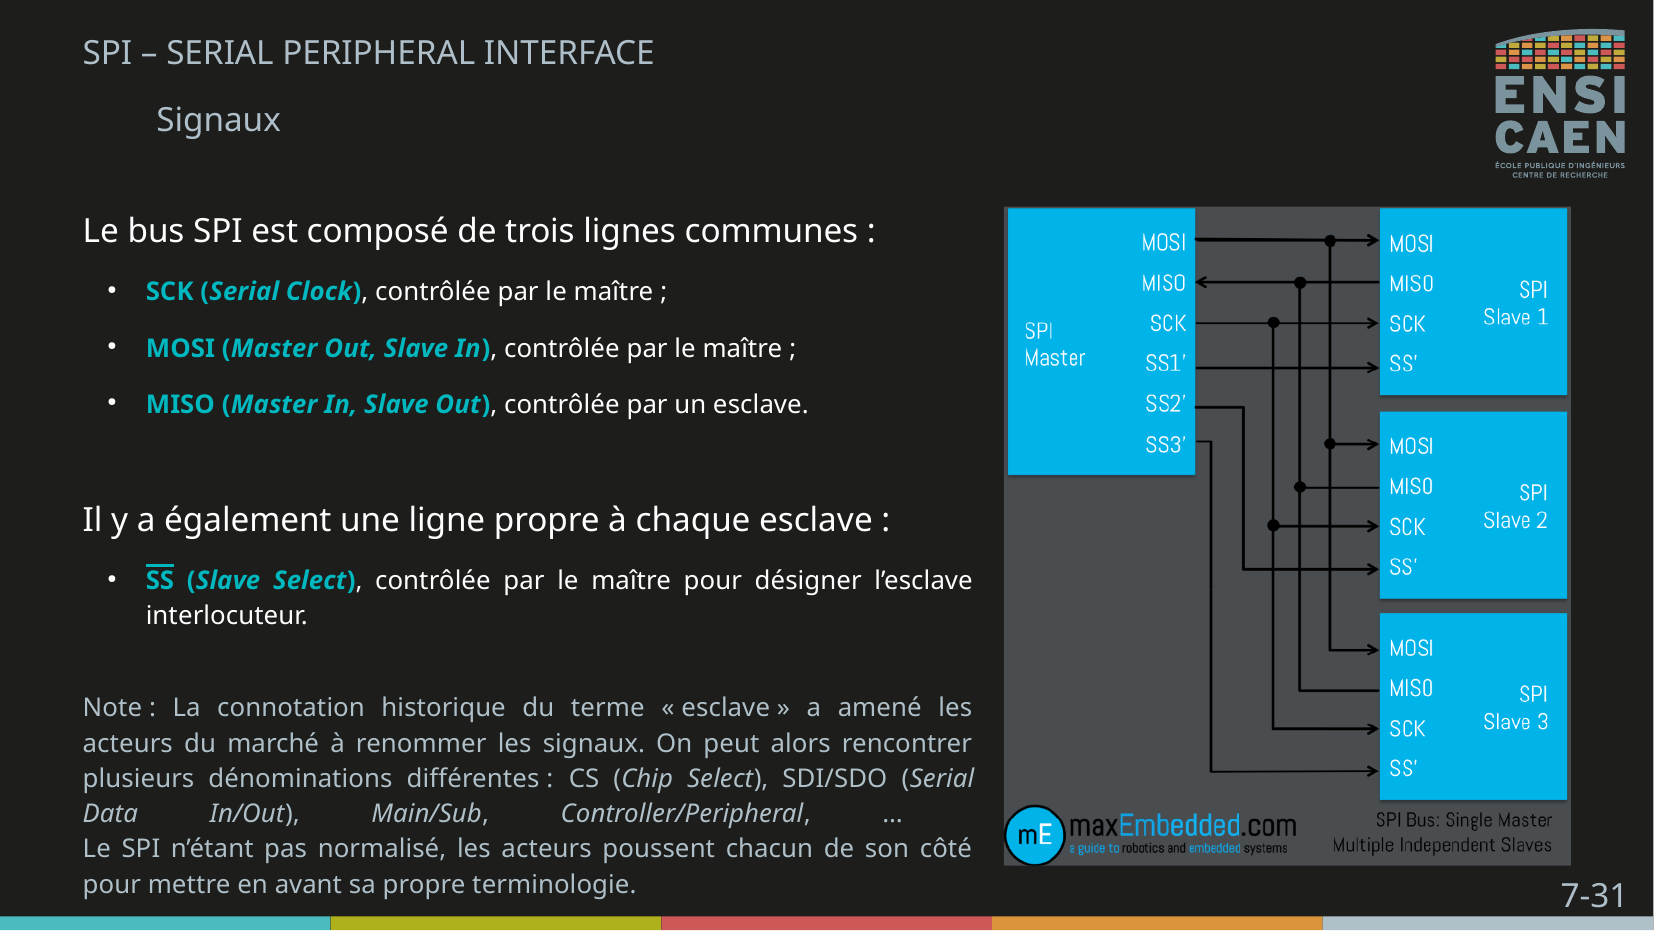

# SPI – SERIAL PERIPHERAL INTERFACE Signaux
Le bus SPI est composé de trois lignes communes :
SCK (Serial Clock), contrôlée par le maître ;
MOSI (Master Out, Slave In), contrôlée par le maître ;
MISO (Master In, Slave Out), contrôlée par un esclave.
Il y a également une ligne propre à chaque esclave :
SS (Slave Select), contrôlée par le maître pour désigner l’esclave interlocuteur.
Note : La connotation historique du terme « esclave » a amené les acteurs du marché à renommer les signaux. On peut alors rencontrer plusieurs dénominations différentes : CS (Chip Select), SDI/SDO (Serial Data In/Out), Main/Sub, Controller/Peripheral, …
Le SPI n’étant pas normalisé, les acteurs poussent chacun de son côté pour mettre en avant sa propre terminologie.